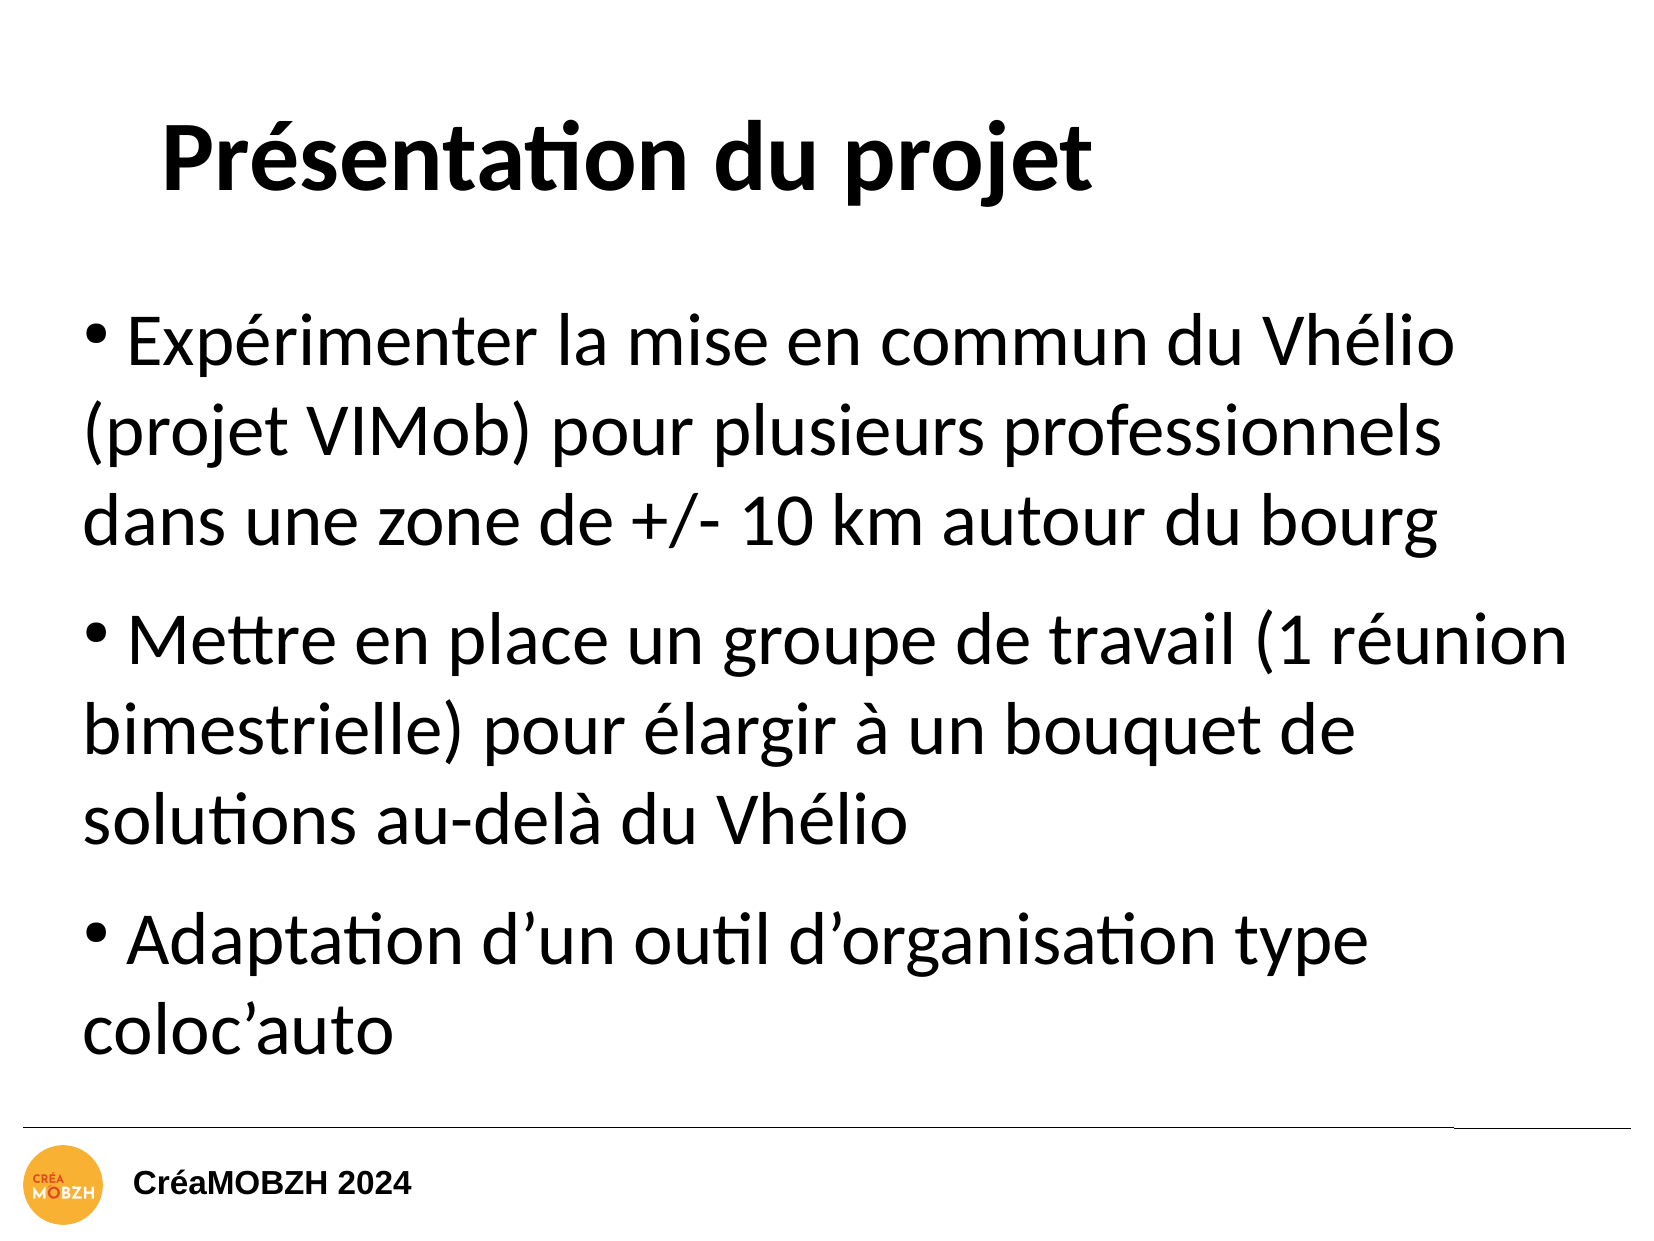

# Présentation du projet
 Expérimenter la mise en commun du Vhélio (projet VIMob) pour plusieurs professionnels dans une zone de +/- 10 km autour du bourg
 Mettre en place un groupe de travail (1 réunion bimestrielle) pour élargir à un bouquet de solutions au-delà du Vhélio
 Adaptation d’un outil d’organisation type coloc’auto
CréaMOBZH 2024